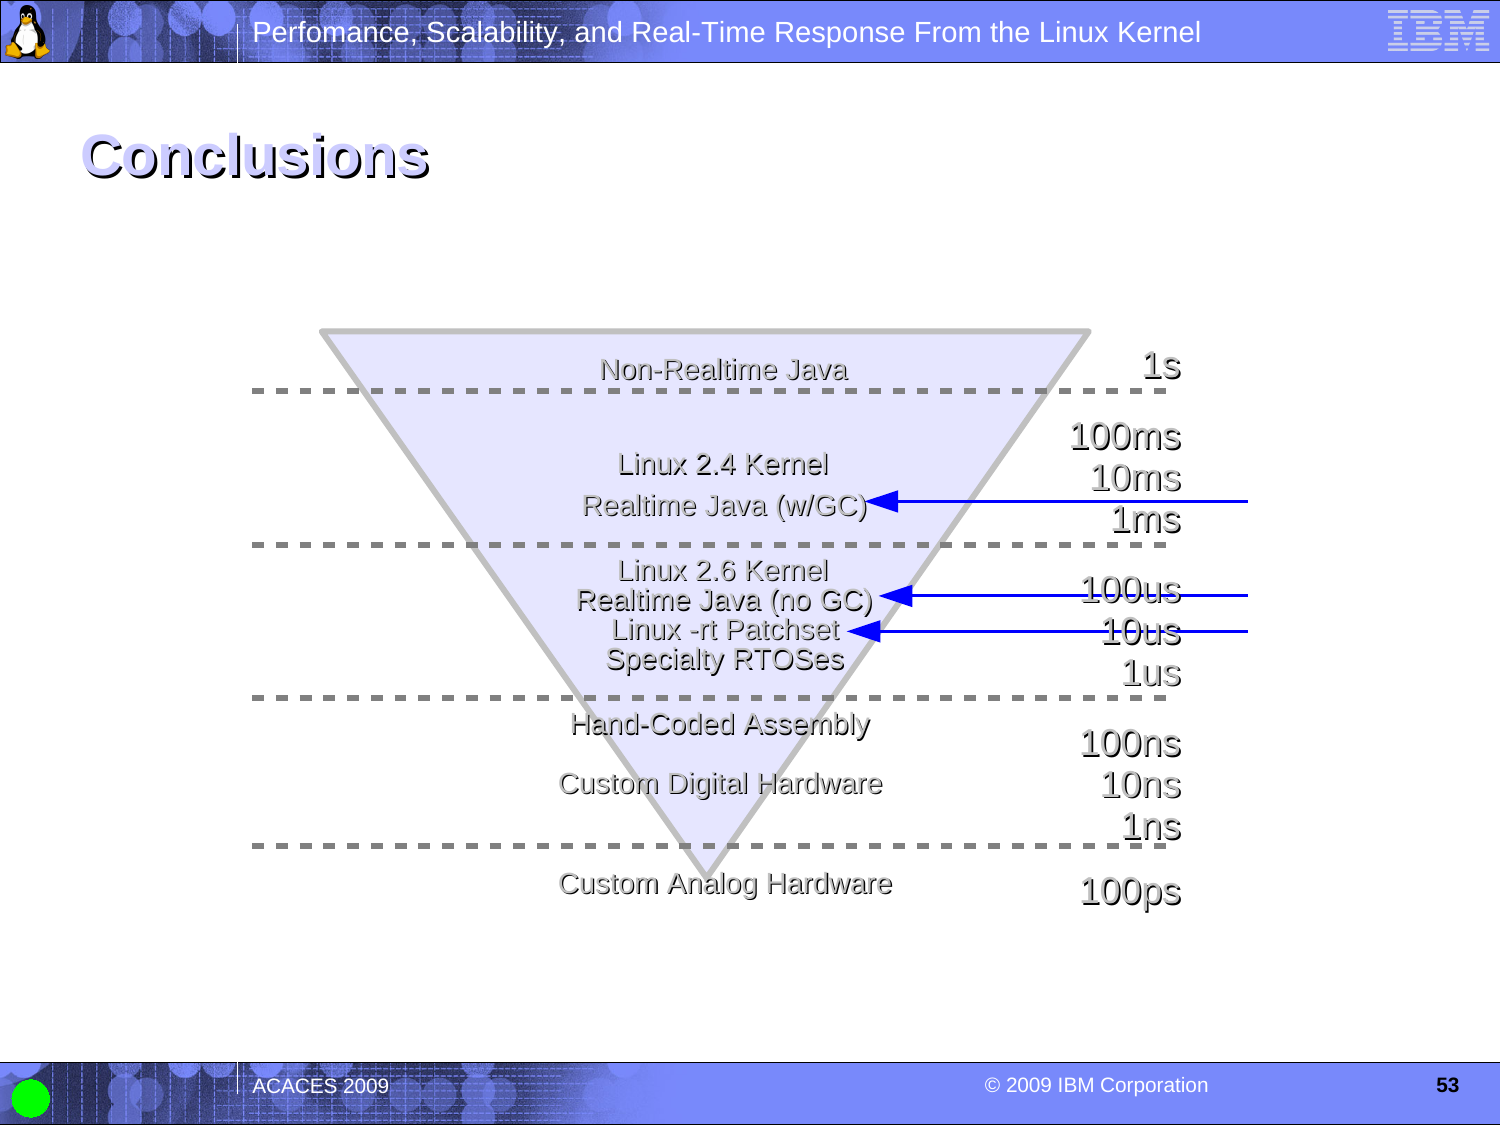

# Conclusions
1s
Non-Realtime Java
100ms
Linux 2.4 Kernel
10ms
Realtime Java (w/GC)
1ms
Linux 2.6 Kernel
100us
Realtime Java (no GC)
10us
Linux -rt Patchset
Specialty RTOSes
1us
Hand-Coded Assembly
100ns
10ns
Custom Digital Hardware
1ns
Custom Analog Hardware
100ps
53